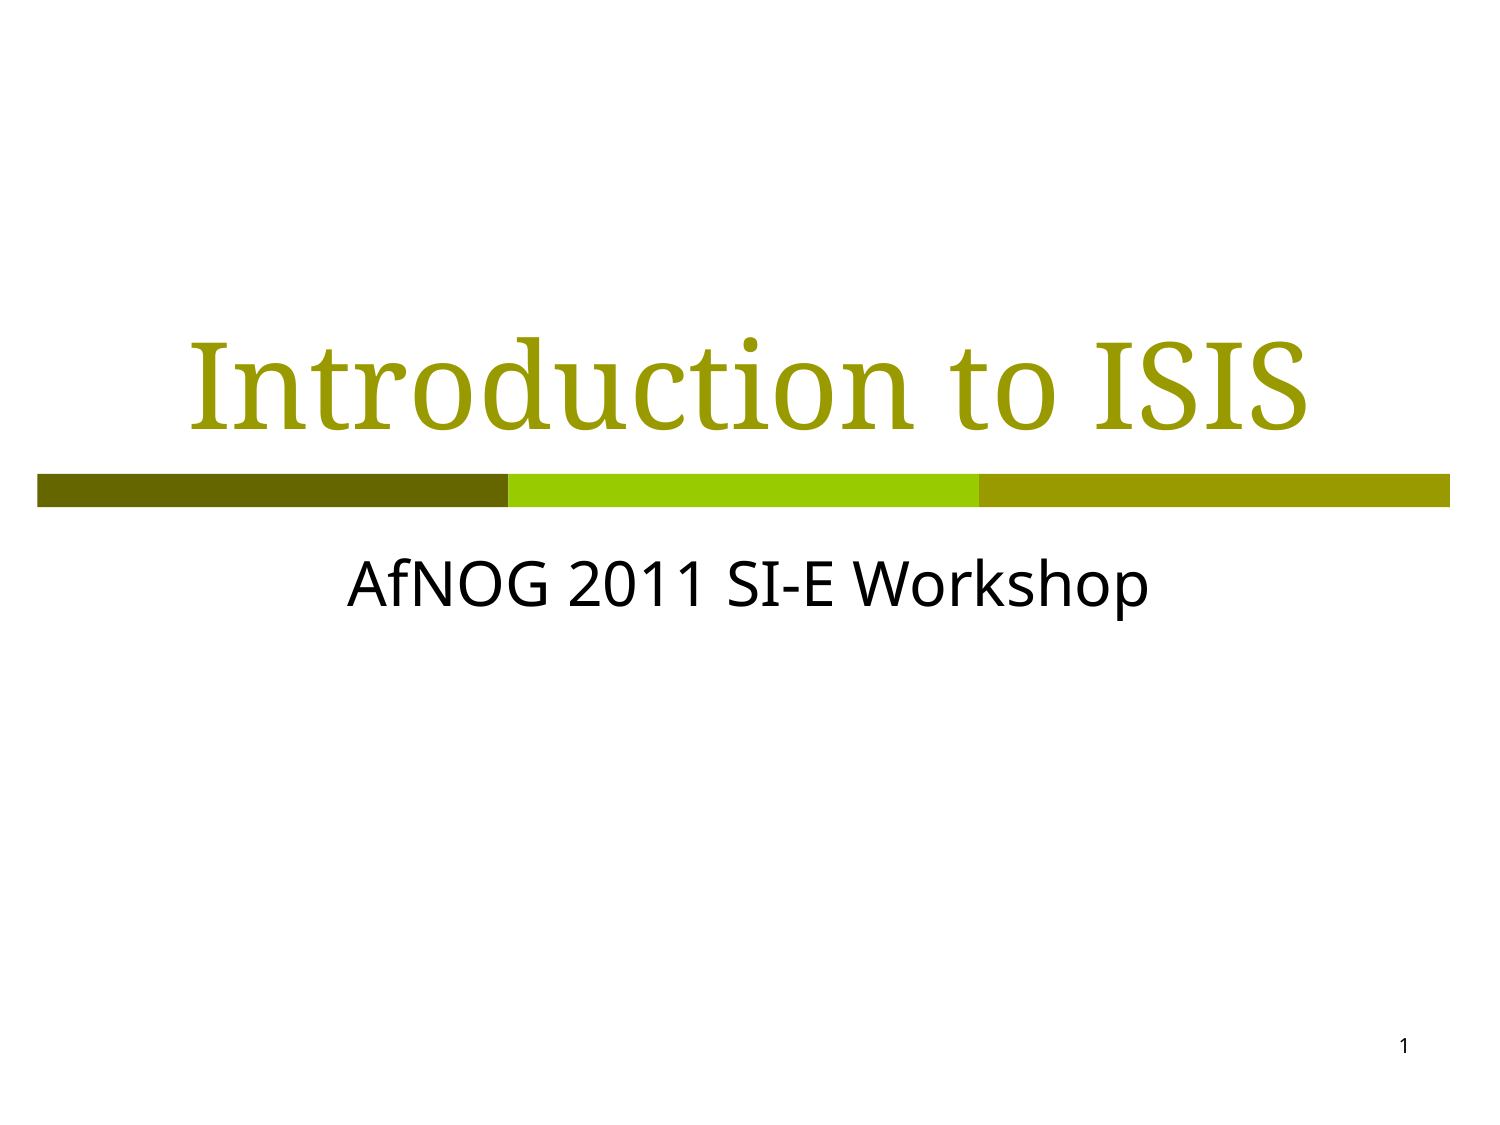

# Introduction to ISIS
AfNOG 2011 SI-E Workshop
1